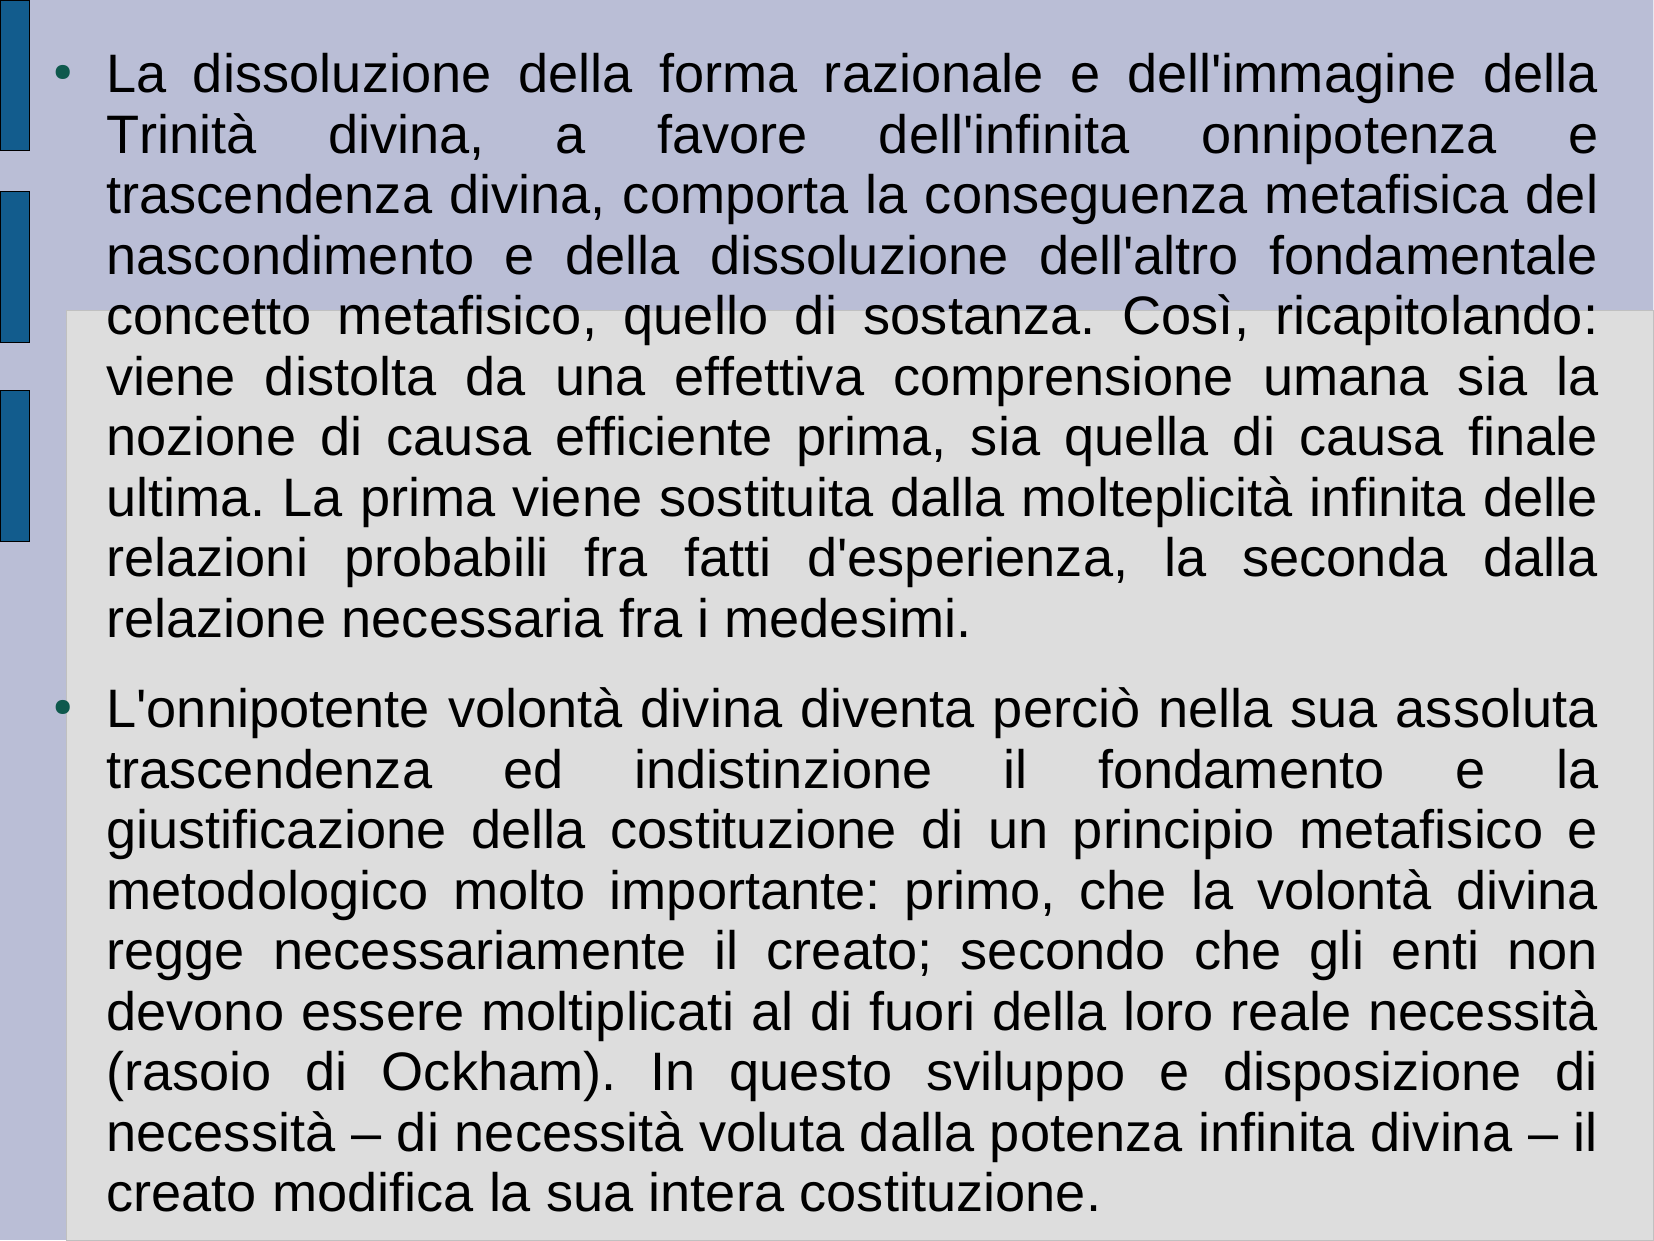

La dissoluzione della forma razionale e dell'immagine della Trinità divina, a favore dell'infinita onnipotenza e trascendenza divina, comporta la conseguenza metafisica del nascondimento e della dissoluzione dell'altro fondamentale concetto metafisico, quello di sostanza. Così, ricapitolando: viene distolta da una effettiva comprensione umana sia la nozione di causa efficiente prima, sia quella di causa finale ultima. La prima viene sostituita dalla molteplicità infinita delle relazioni probabili fra fatti d'esperienza, la seconda dalla relazione necessaria fra i medesimi.
L'onnipotente volontà divina diventa perciò nella sua assoluta trascendenza ed indistinzione il fondamento e la giustificazione della costituzione di un principio metafisico e metodologico molto importante: primo, che la volontà divina regge necessariamente il creato; secondo che gli enti non devono essere moltiplicati al di fuori della loro reale necessità (rasoio di Ockham). In questo sviluppo e disposizione di necessità – di necessità voluta dalla potenza infinita divina – il creato modifica la sua intera costituzione.
#